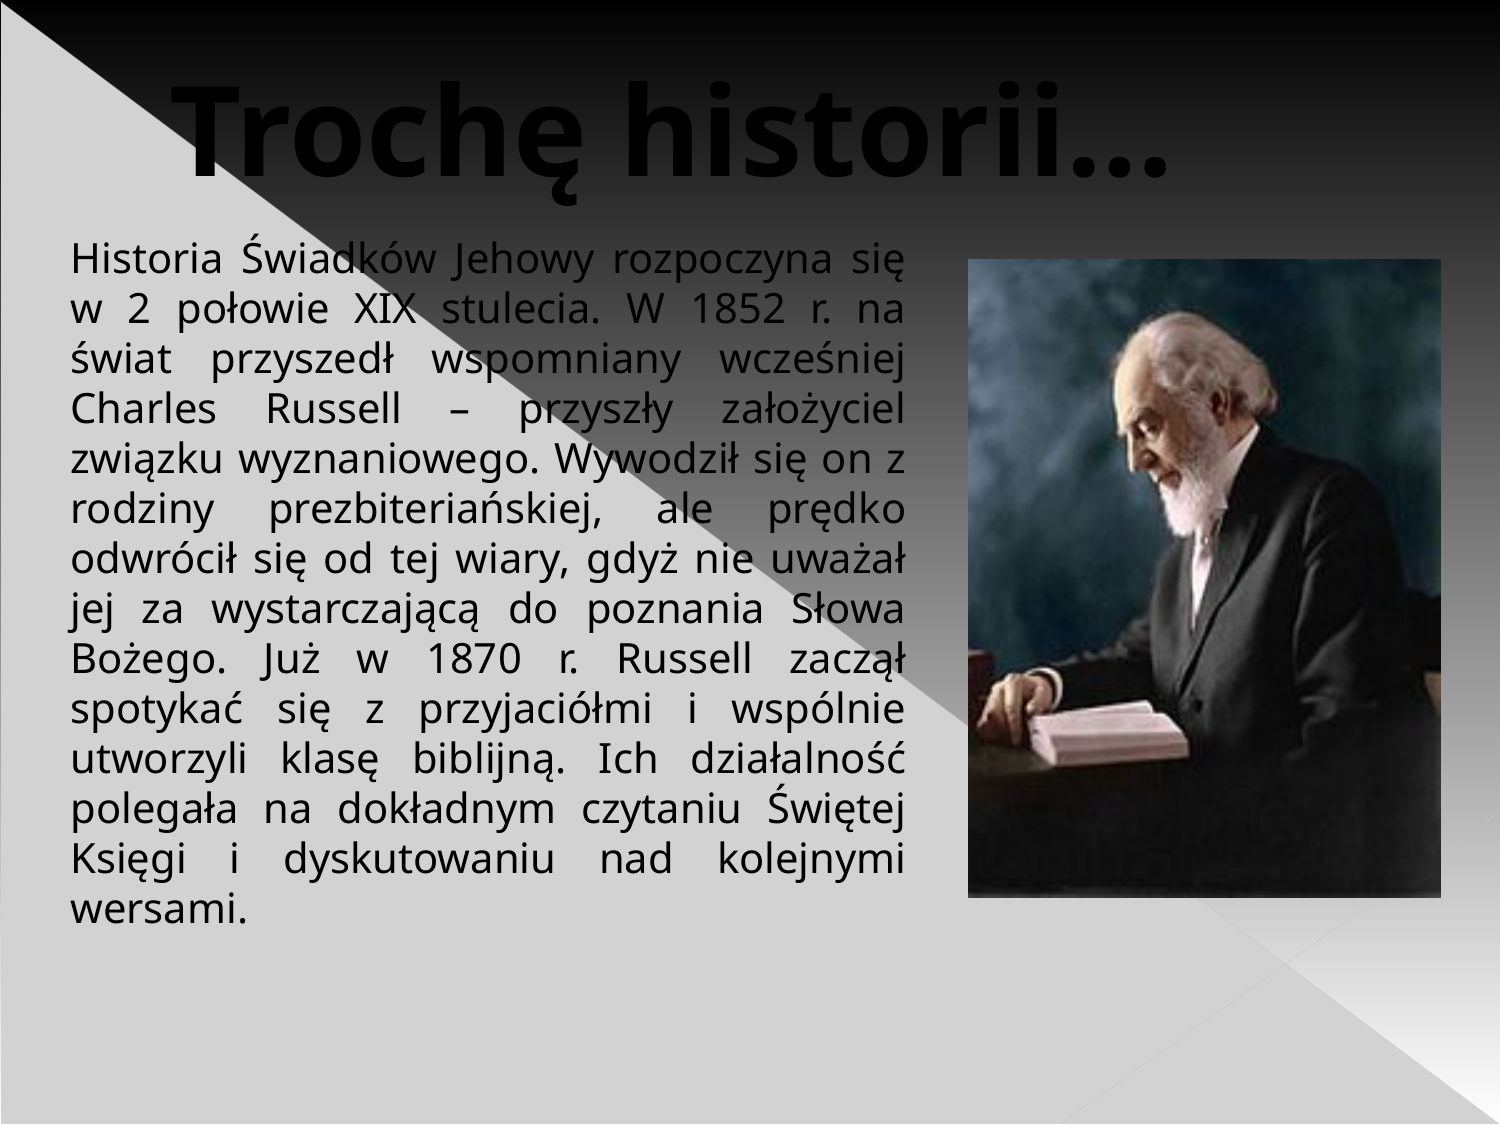

# Trochę historii…
Historia Świadków Jehowy rozpoczyna się w 2 połowie XIX stulecia. W 1852 r. na świat przyszedł wspomniany wcześniej Charles Russell – przyszły założyciel związku wyznaniowego. Wywodził się on z rodziny prezbiteriańskiej, ale prędko odwrócił się od tej wiary, gdyż nie uważał jej za wystarczającą do poznania Słowa Bożego. Już w 1870 r. Russell zaczął spotykać się z przyjaciółmi i wspólnie utworzyli klasę biblijną. Ich działalność polegała na dokładnym czytaniu Świętej Księgi i dyskutowaniu nad kolejnymi wersami.